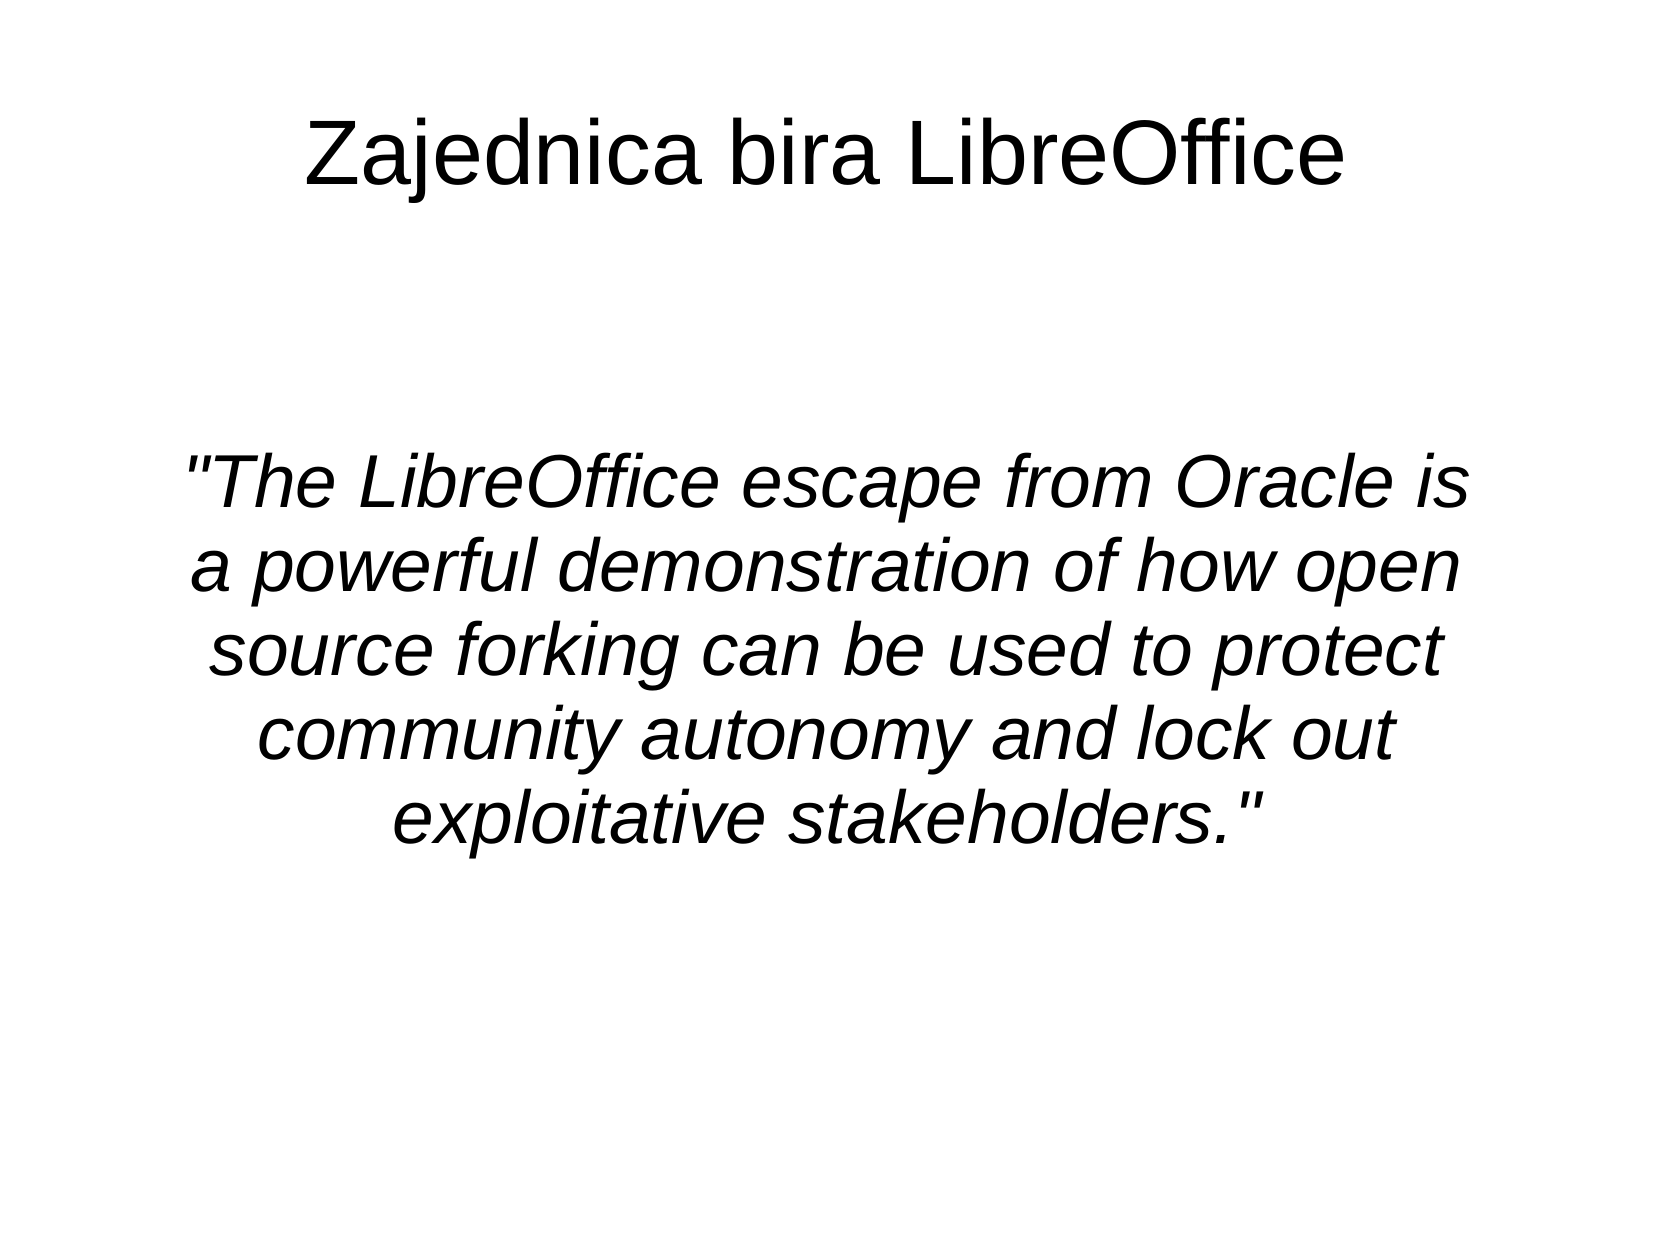

# Zajednica bira LibreOffice
"The LibreOffice escape from Oracle is
a powerful demonstration of how open
source forking can be used to protect
community autonomy and lock out
exploitative stakeholders."